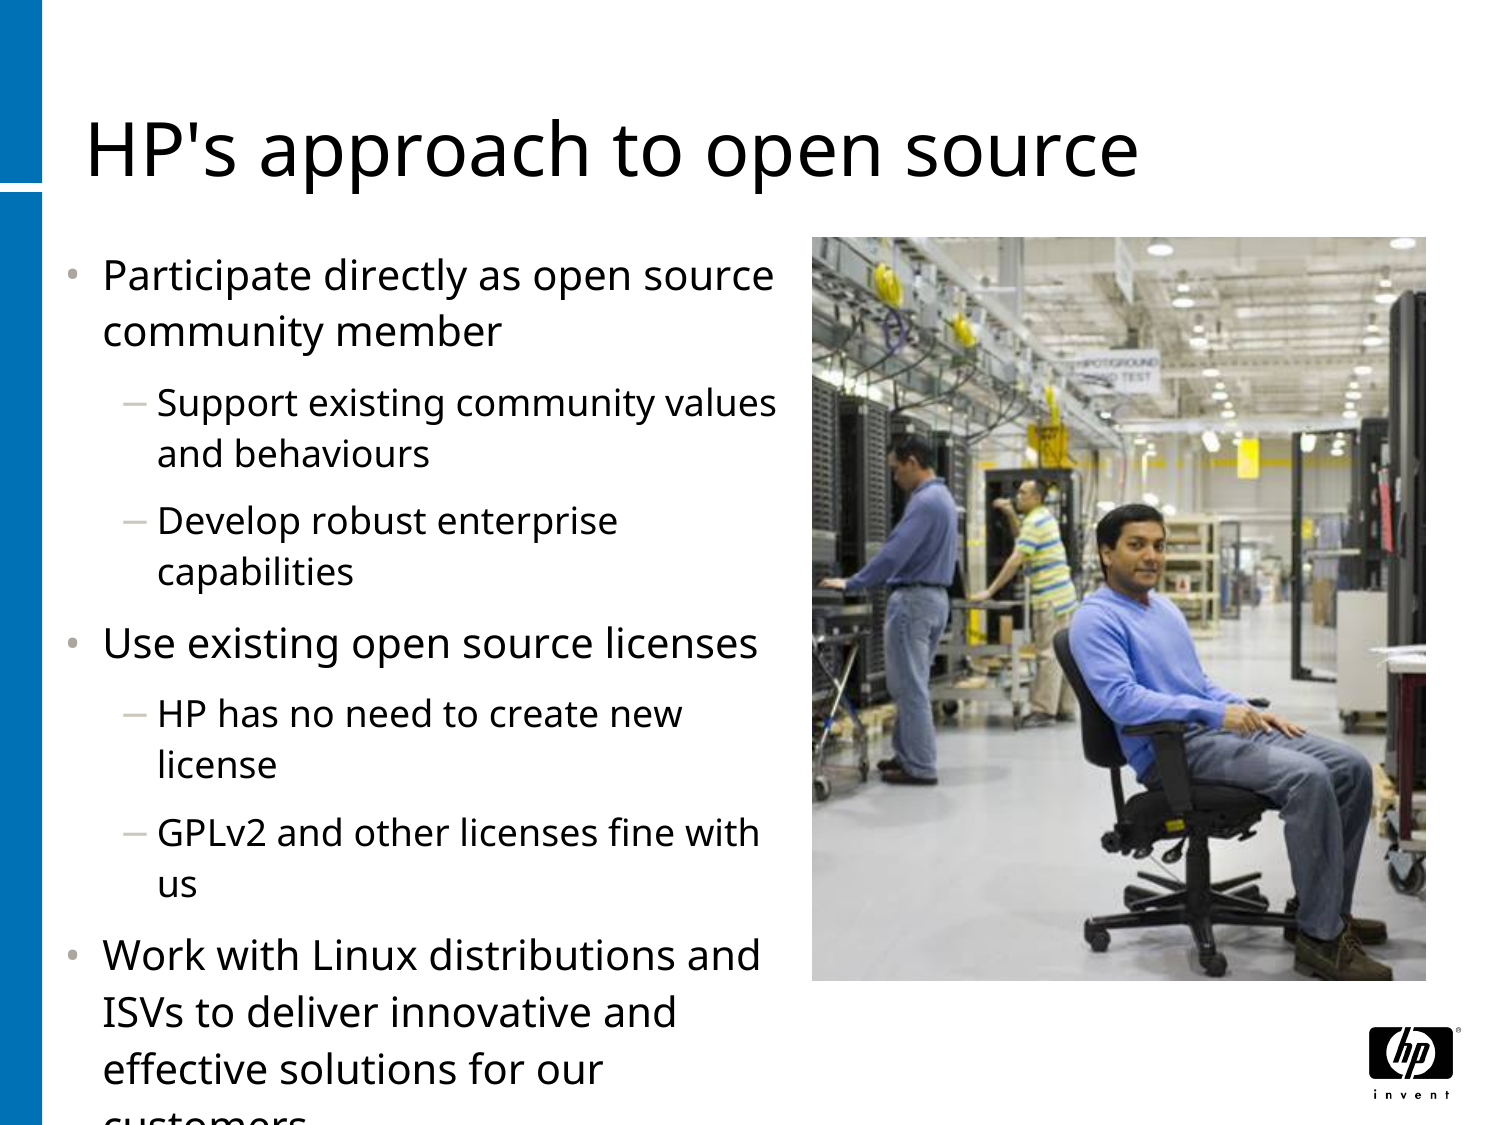

# HP's approach to open source
Participate directly as open source community member
Support existing community values and behaviours
Develop robust enterprise capabilities
Use existing open source licenses
HP has no need to create new license
GPLv2 and other licenses fine with us
Work with Linux distributions and ISVs to deliver innovative and effective solutions for our customers
New pic